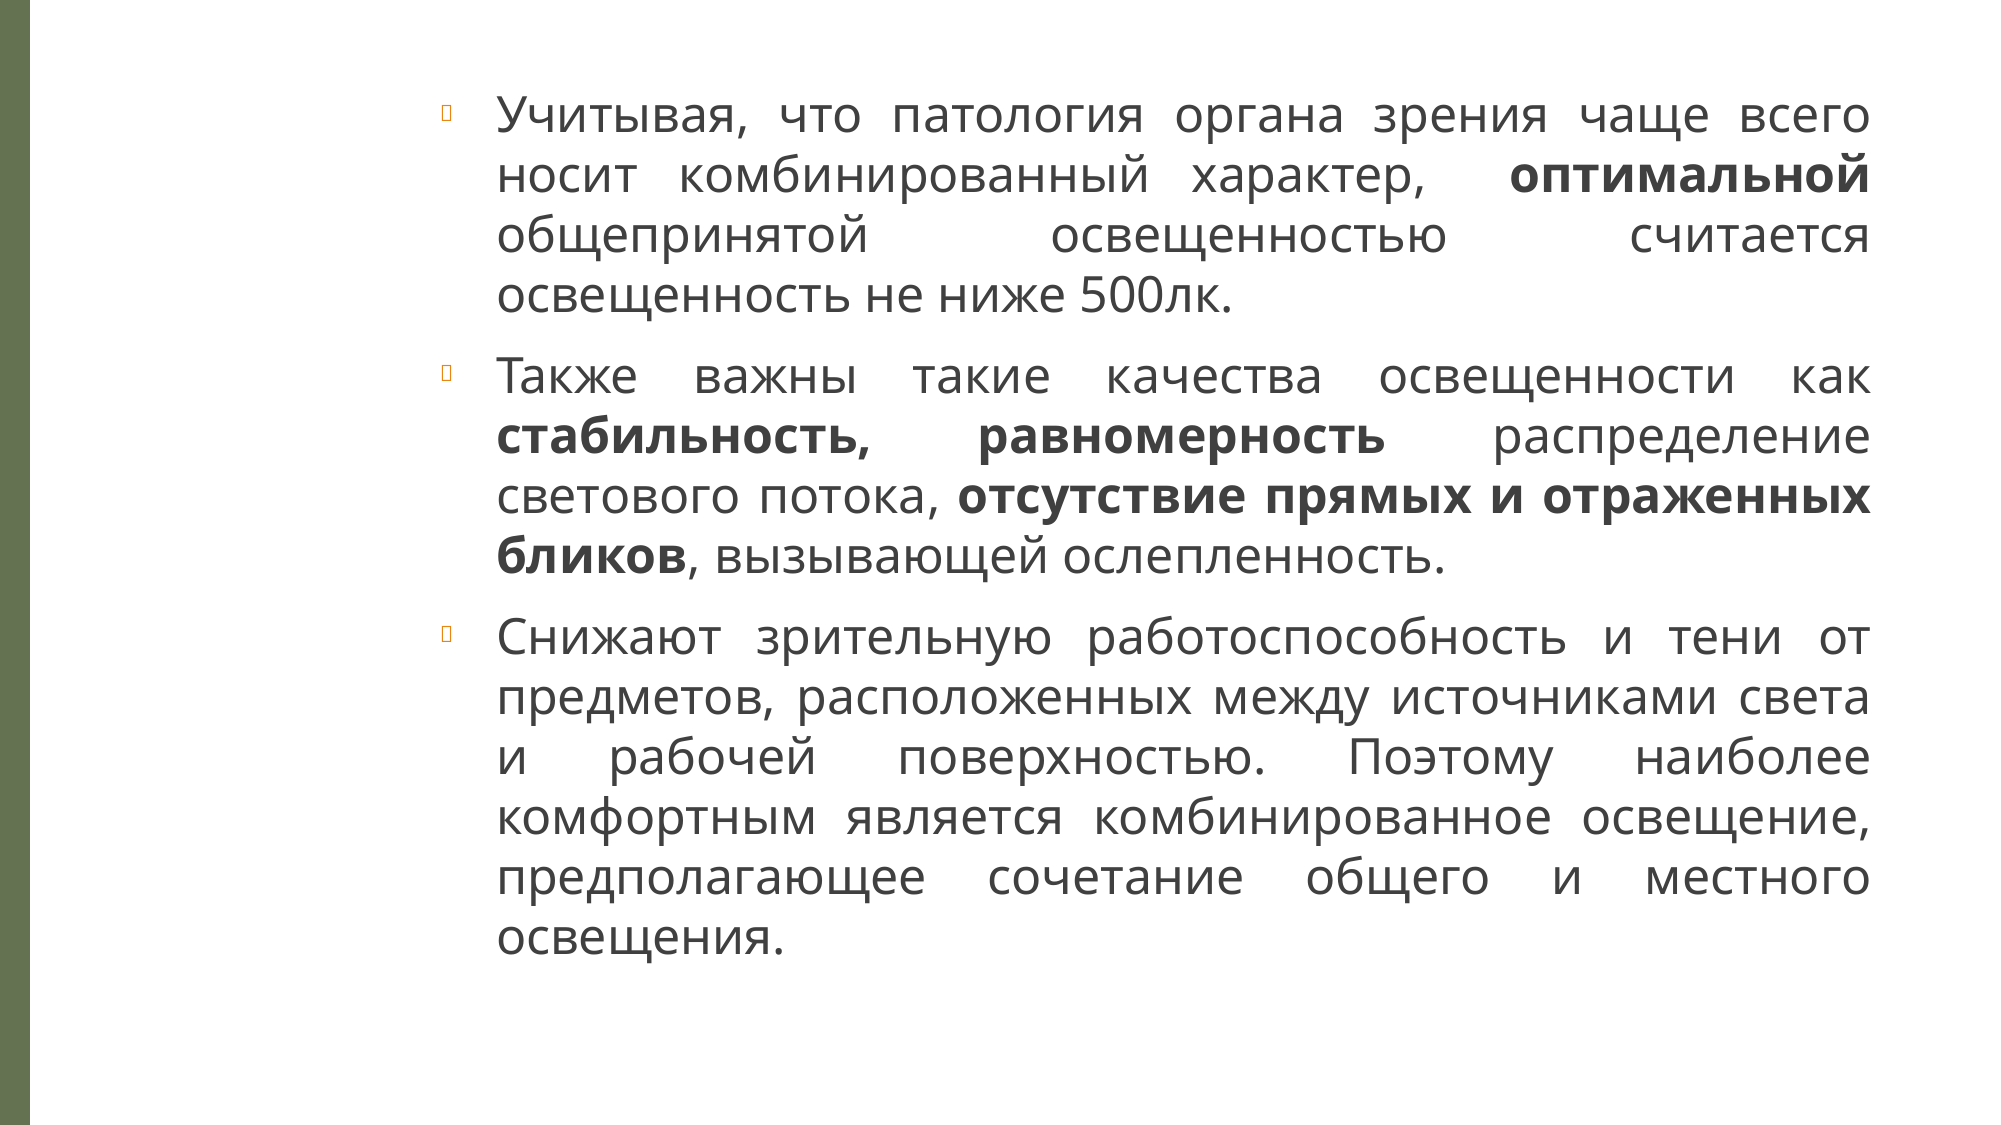

# Учитывая, что патология органа зрения чаще всего носит комбинированный характер, оптимальной общепринятой освещенностью считается освещенность не ниже 500лк.
Также важны такие качества освещенности как стабильность, равномерность распределение светового потока, отсутствие прямых и отраженных бликов, вызывающей ослепленность.
Снижают зрительную работоспособность и тени от предметов, расположенных между источниками света и рабочей поверхностью. Поэтому наиболее комфортным является комбинированное освещение, предполагающее сочетание общего и местного освещения.